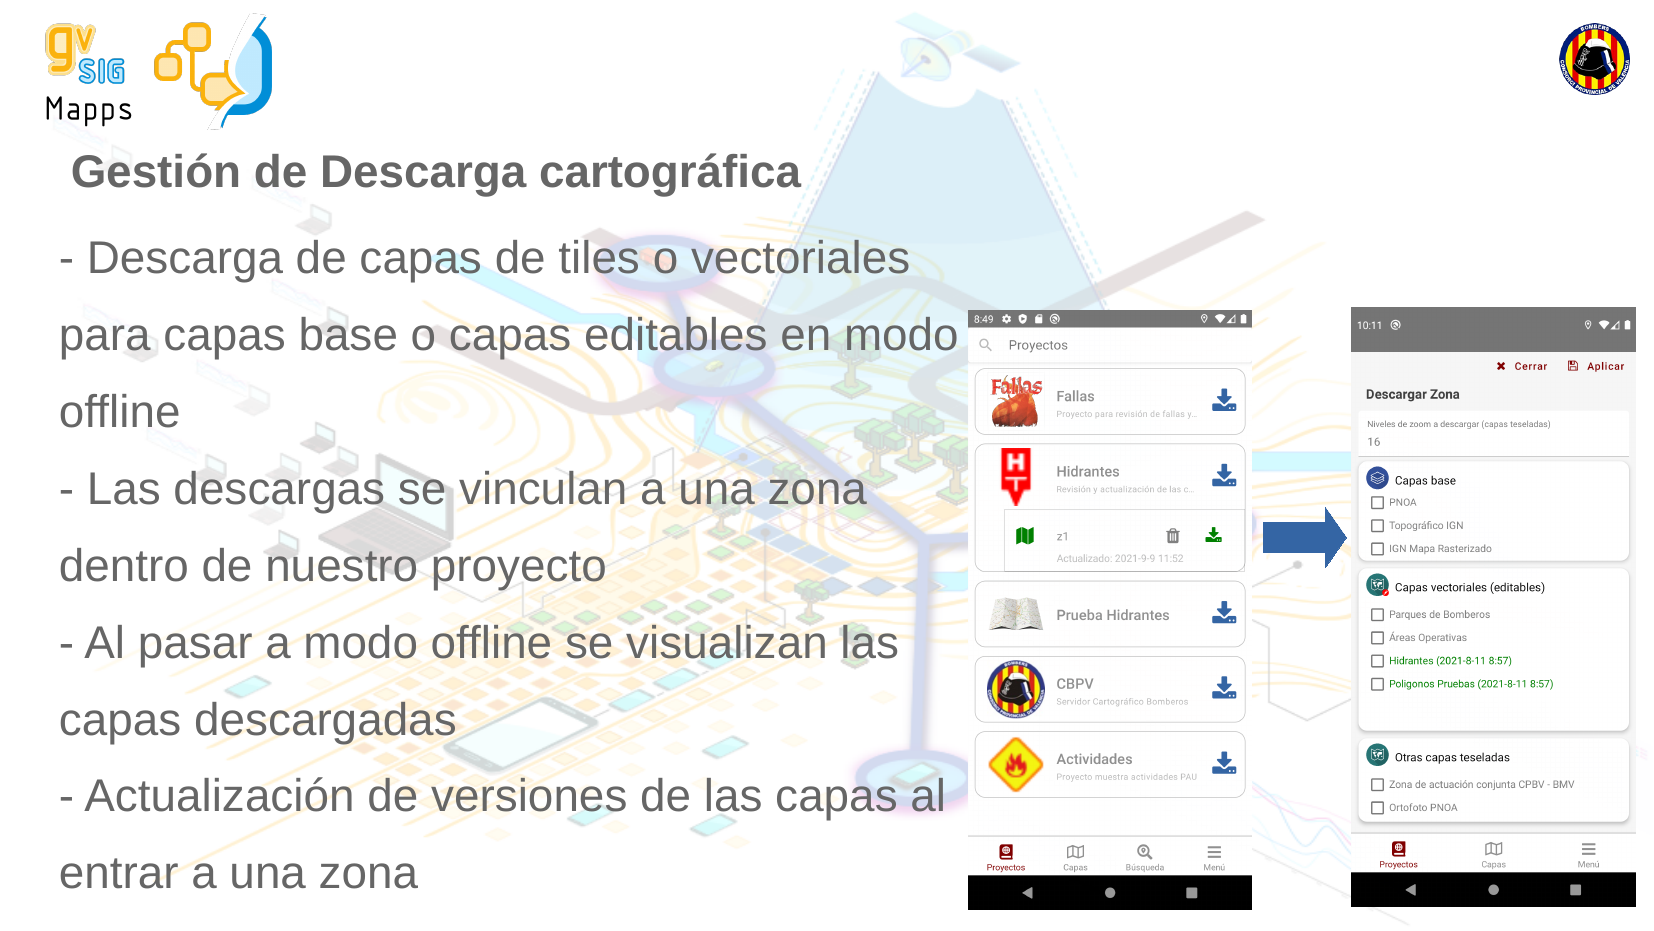

Gestión de Descarga cartográfica
# - Descarga de capas de tiles o vectoriales para capas base o capas editables en modo offline - Las descargas se vinculan a una zona dentro de nuestro proyecto - Al pasar a modo offline se visualizan las capas descargadas - Actualización de versiones de las capas al entrar a una zona